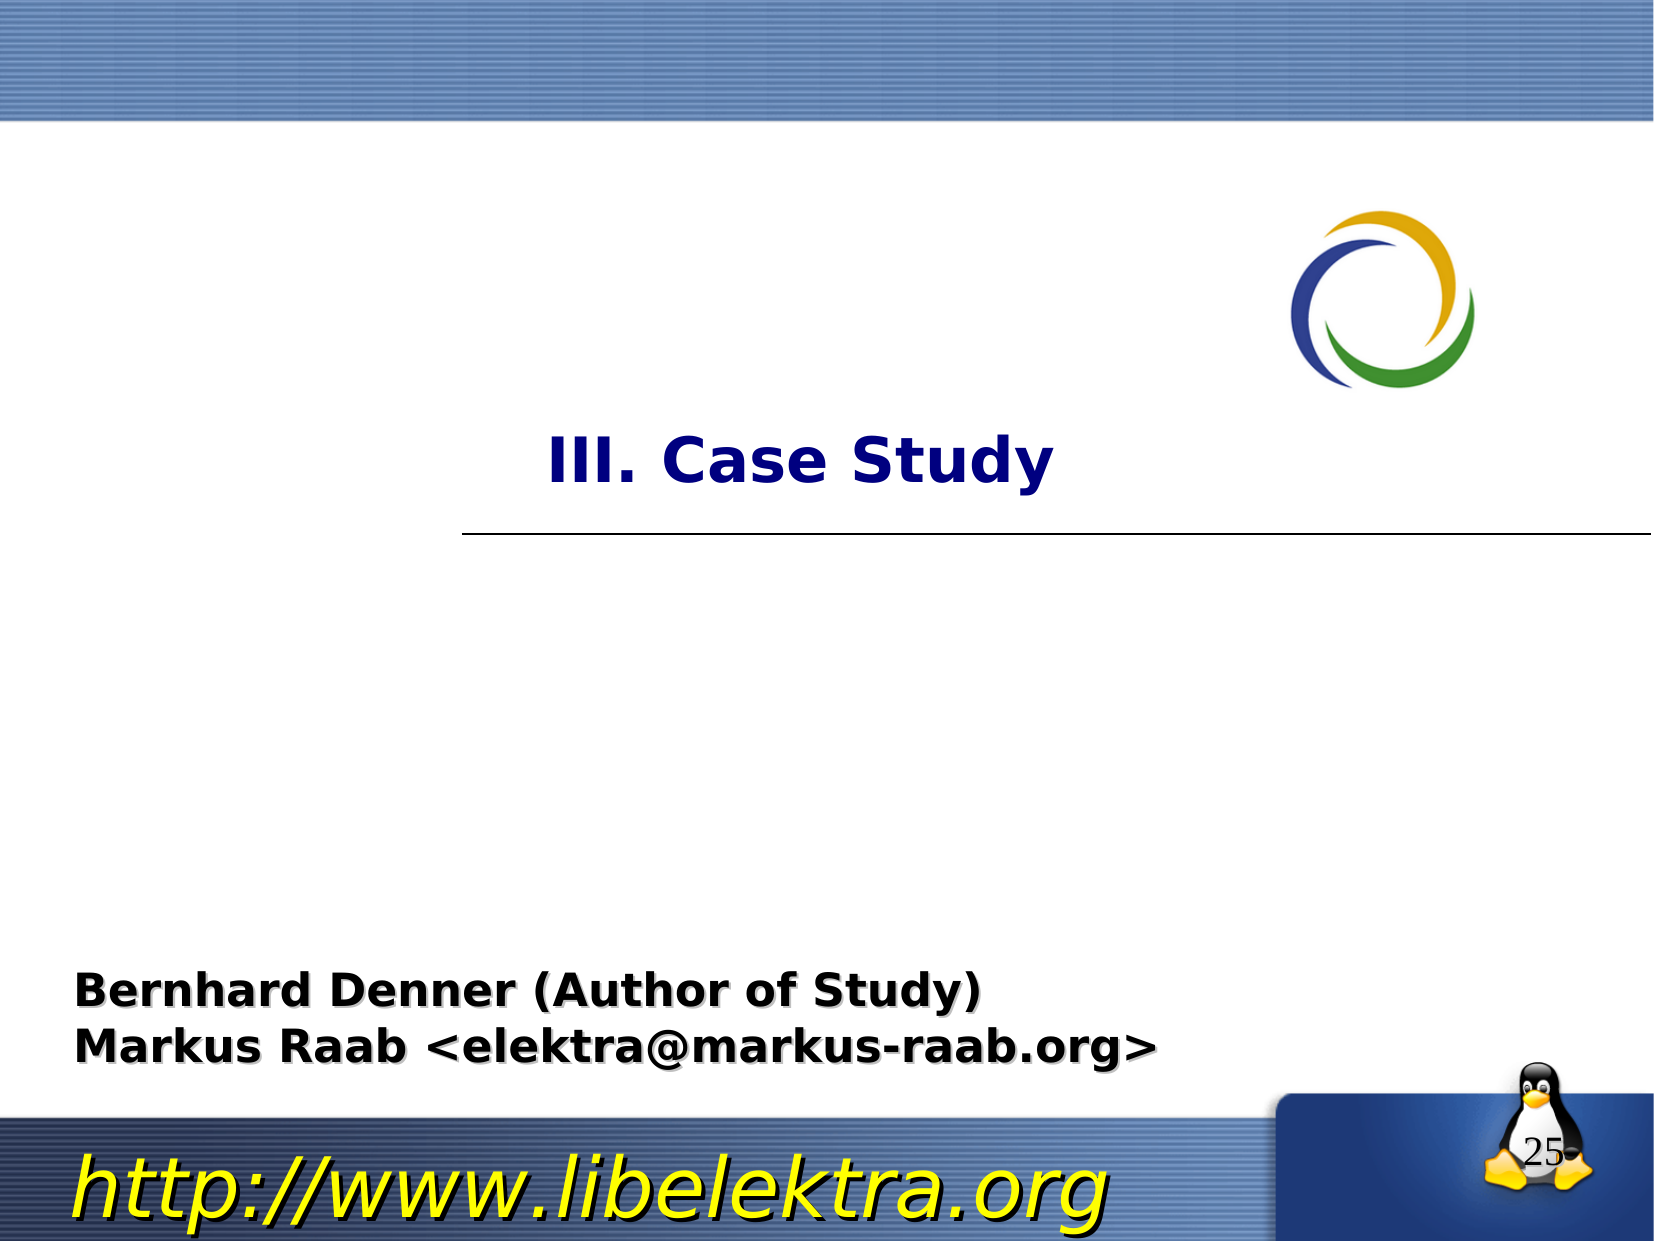

III. Case Study
Bernhard Denner (Author of Study)
Markus Raab <elektra@markus-raab.org>